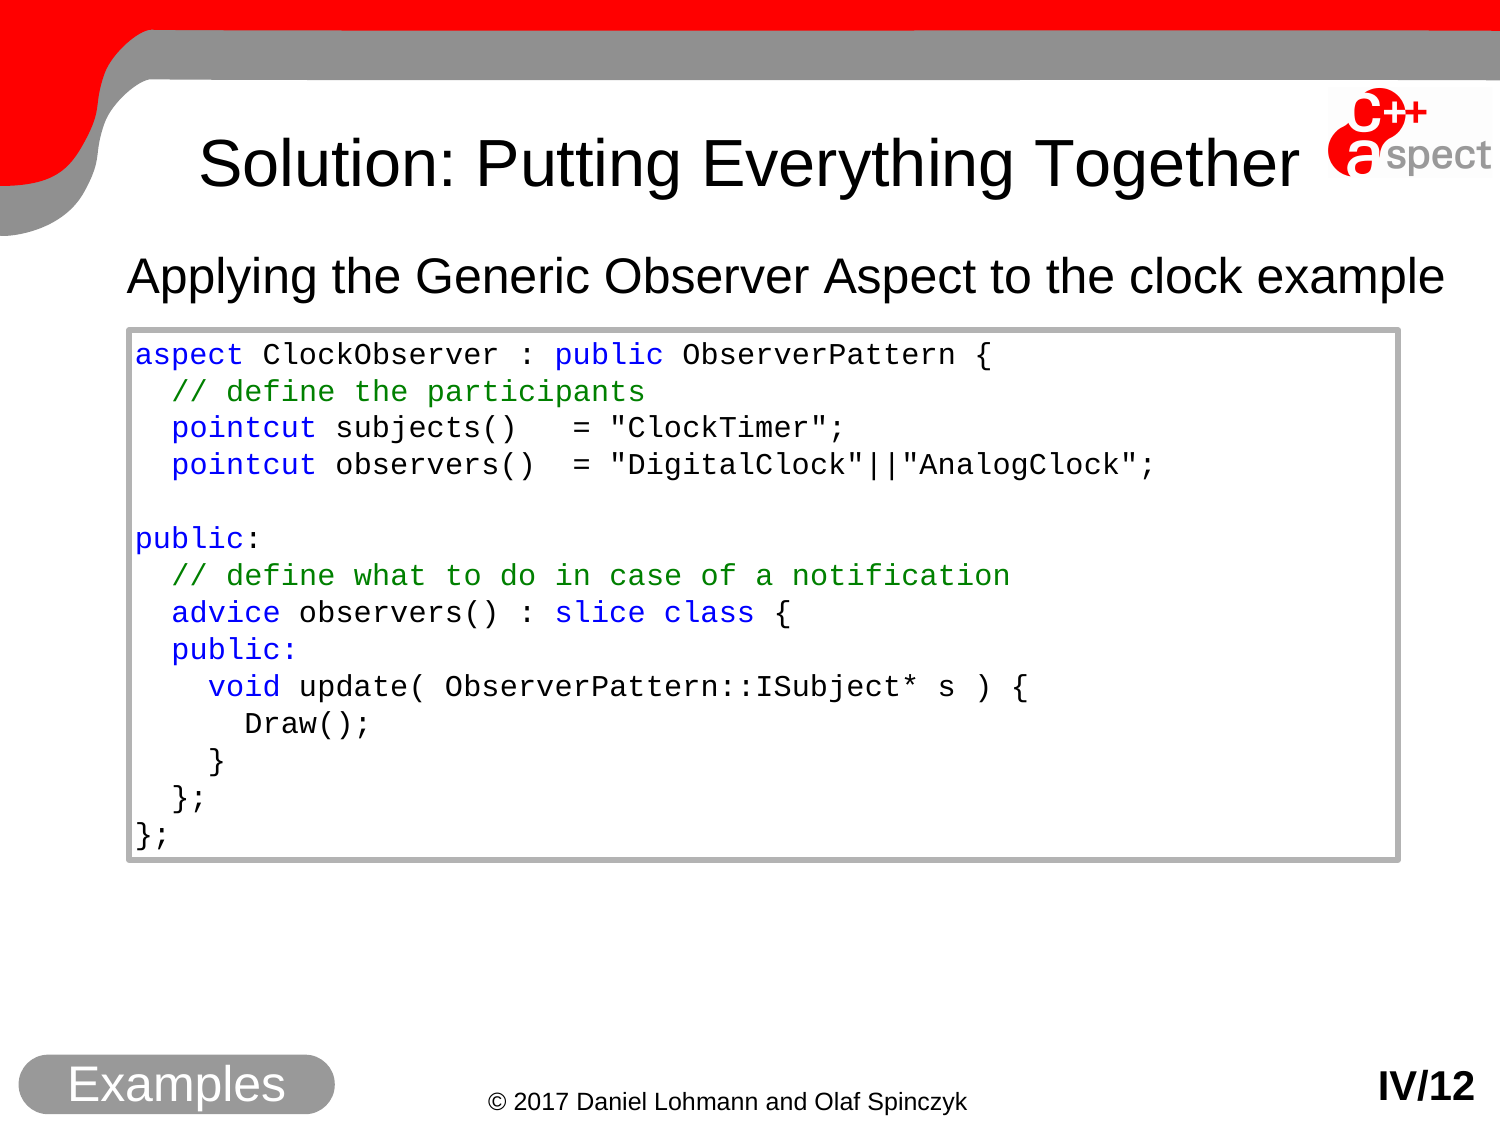

# Solution: Putting Everything Together
Applying the Generic Observer Aspect to the clock example
aspect ClockObserver : public ObserverPattern {
 // define the participants
 pointcut subjects() = "ClockTimer";
 pointcut observers() = "DigitalClock"||"AnalogClock";
public:
 // define what to do in case of a notification
 advice observers() : slice class {
 public:
 void update( ObserverPattern::ISubject* s ) {
 Draw();
 }
 };
};